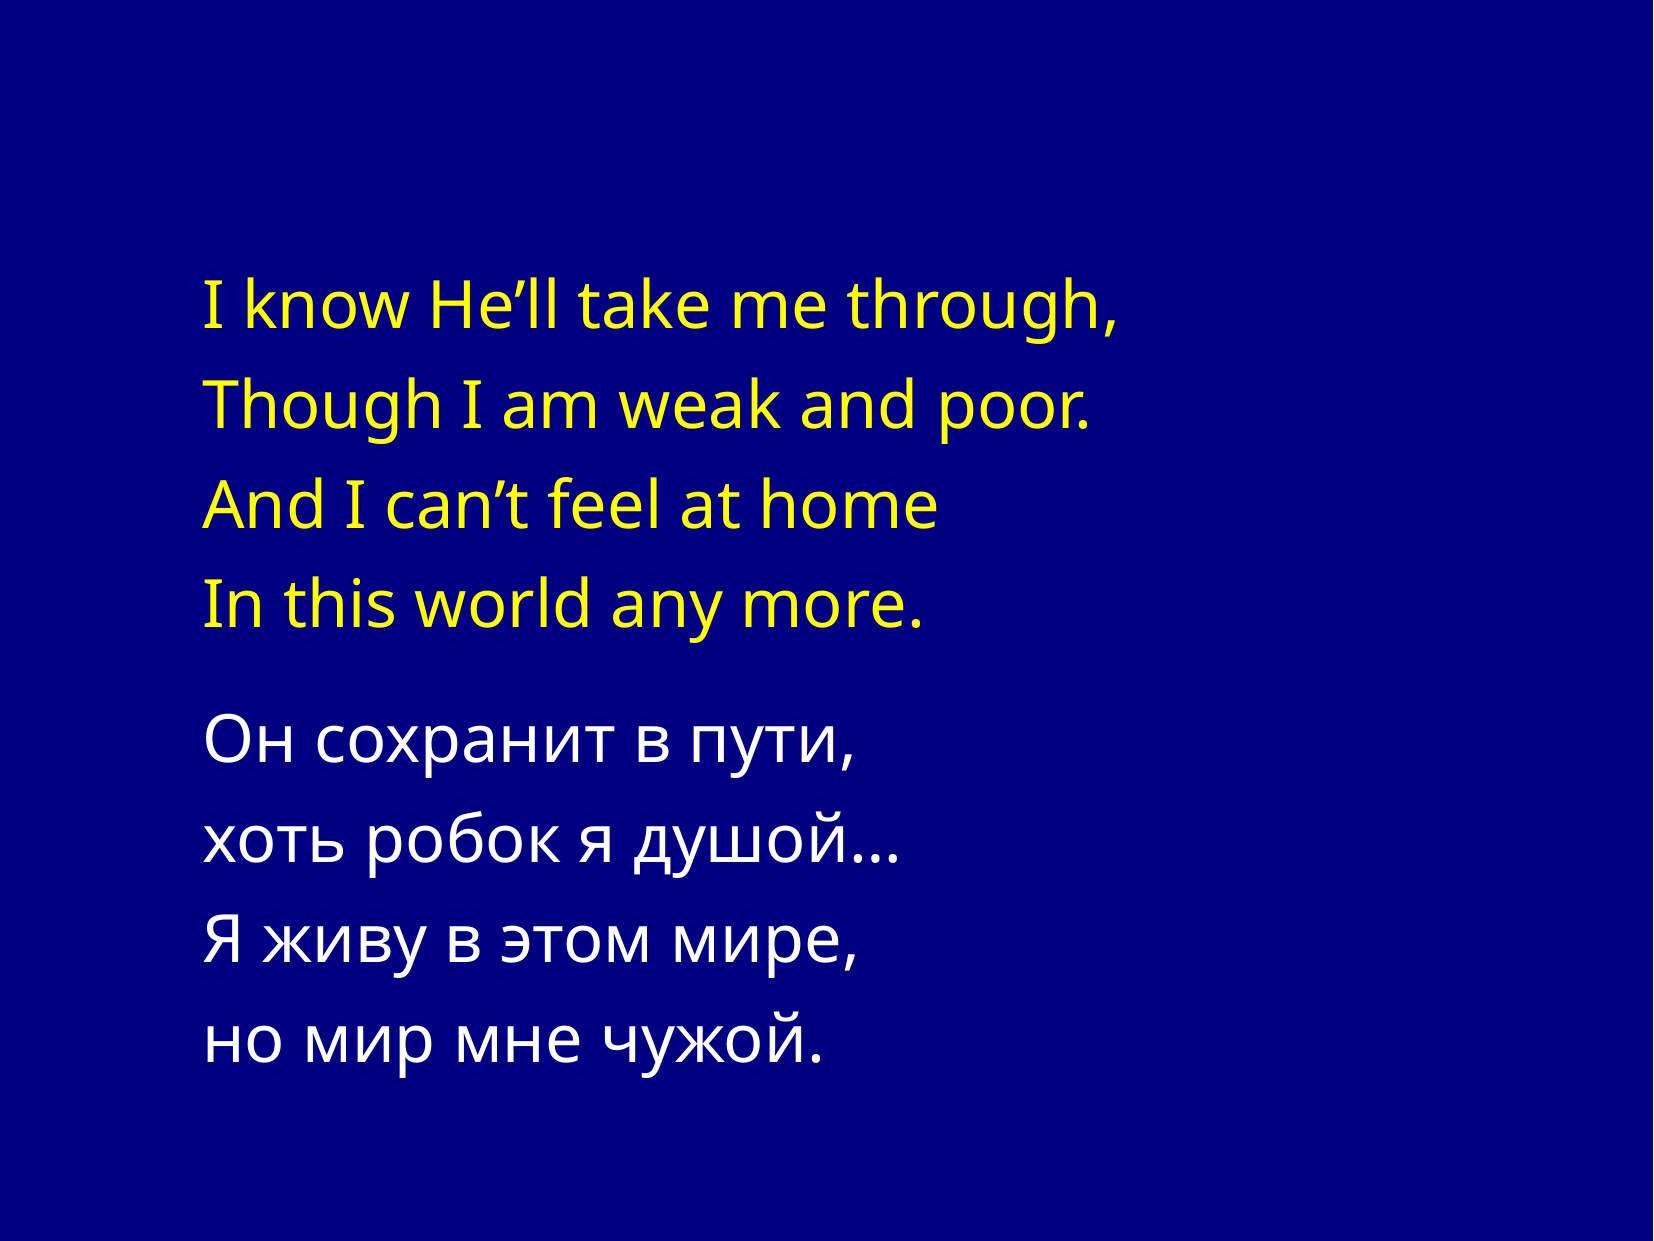

I know He’ll take me through,
	Though I am weak and poor.
	And I can’t feel at home
	In this world any more.
	Он сохранит в пути,
	хоть робок я душой…
	Я живу в этом мире,
	но мир мне чужой.